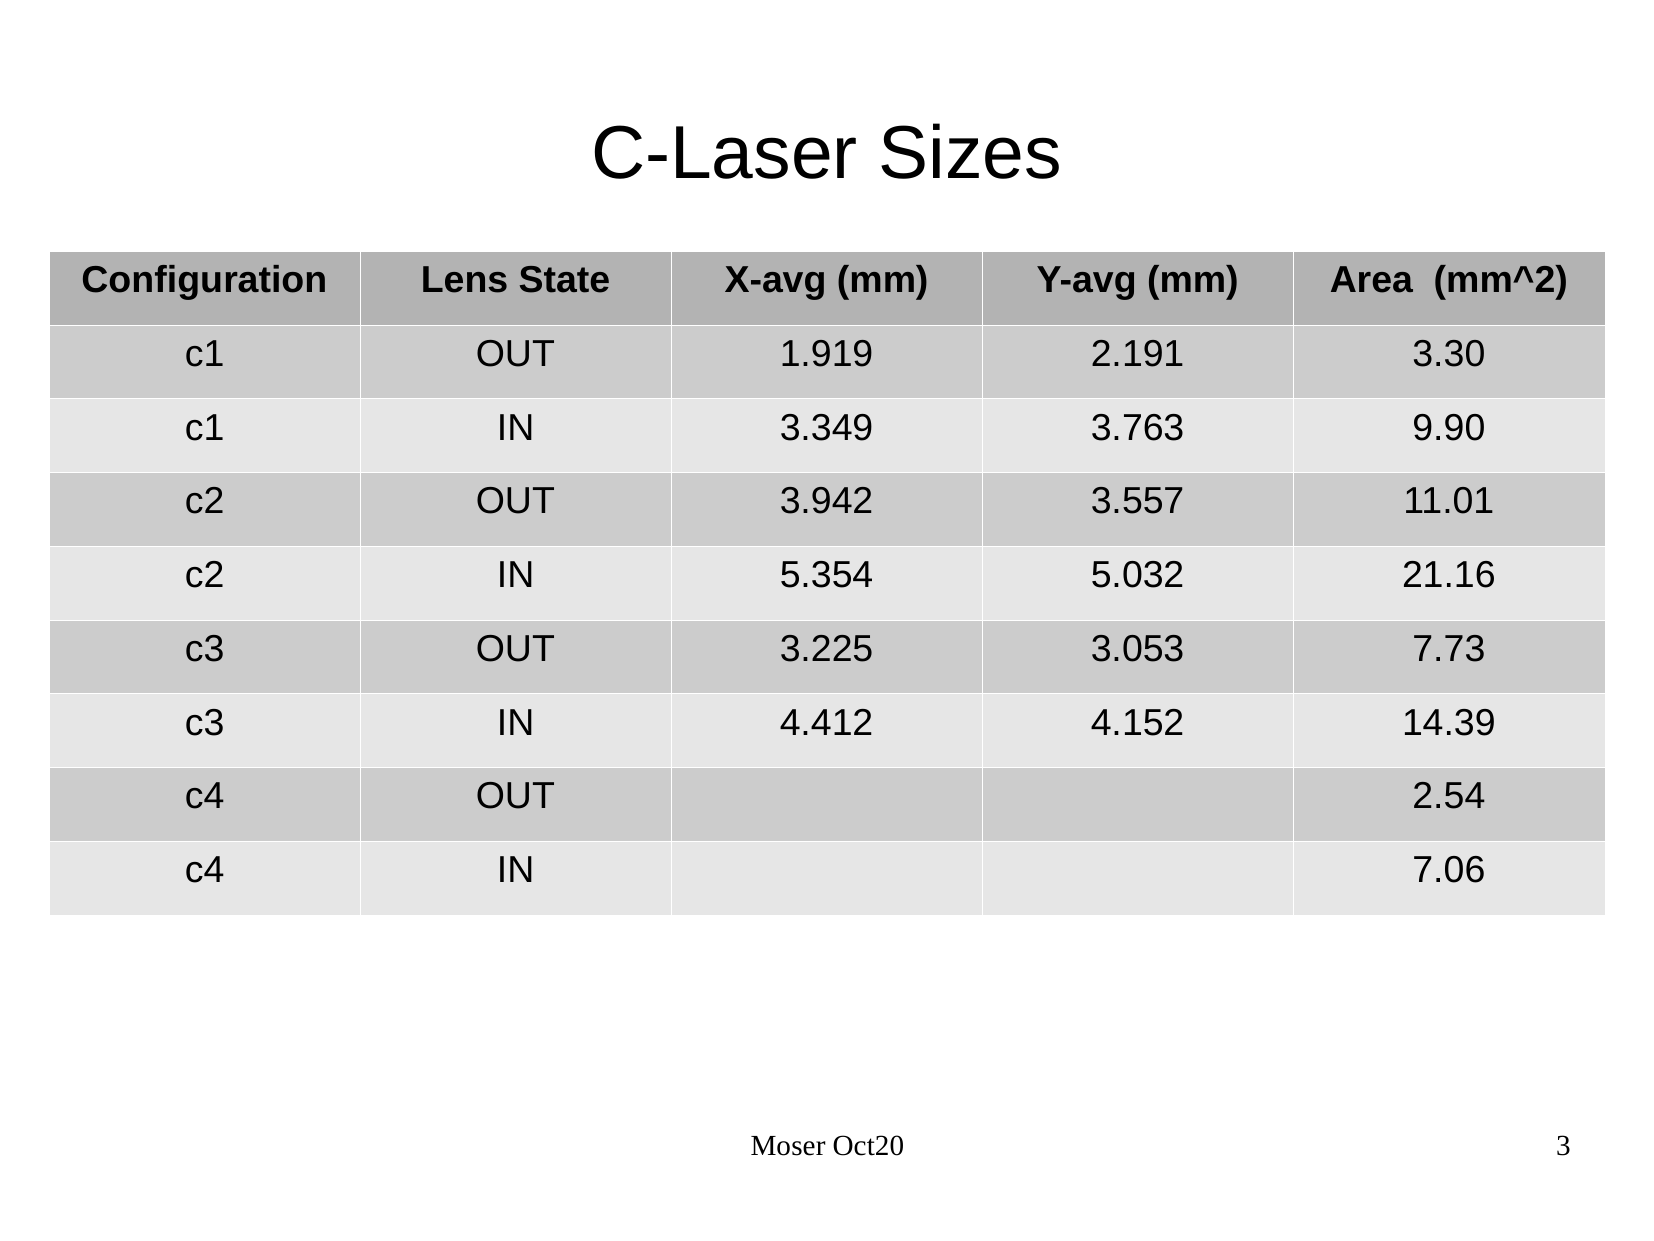

# C-Laser Sizes
| Configuration | Lens State | X-avg (mm) | Y-avg (mm) | Area (mm^2) |
| --- | --- | --- | --- | --- |
| c1 | OUT | 1.919 | 2.191 | 3.30 |
| c1 | IN | 3.349 | 3.763 | 9.90 |
| c2 | OUT | 3.942 | 3.557 | 11.01 |
| c2 | IN | 5.354 | 5.032 | 21.16 |
| c3 | OUT | 3.225 | 3.053 | 7.73 |
| c3 | IN | 4.412 | 4.152 | 14.39 |
| c4 | OUT | | | 2.54 |
| c4 | IN | | | 7.06 |
Moser Oct20
3